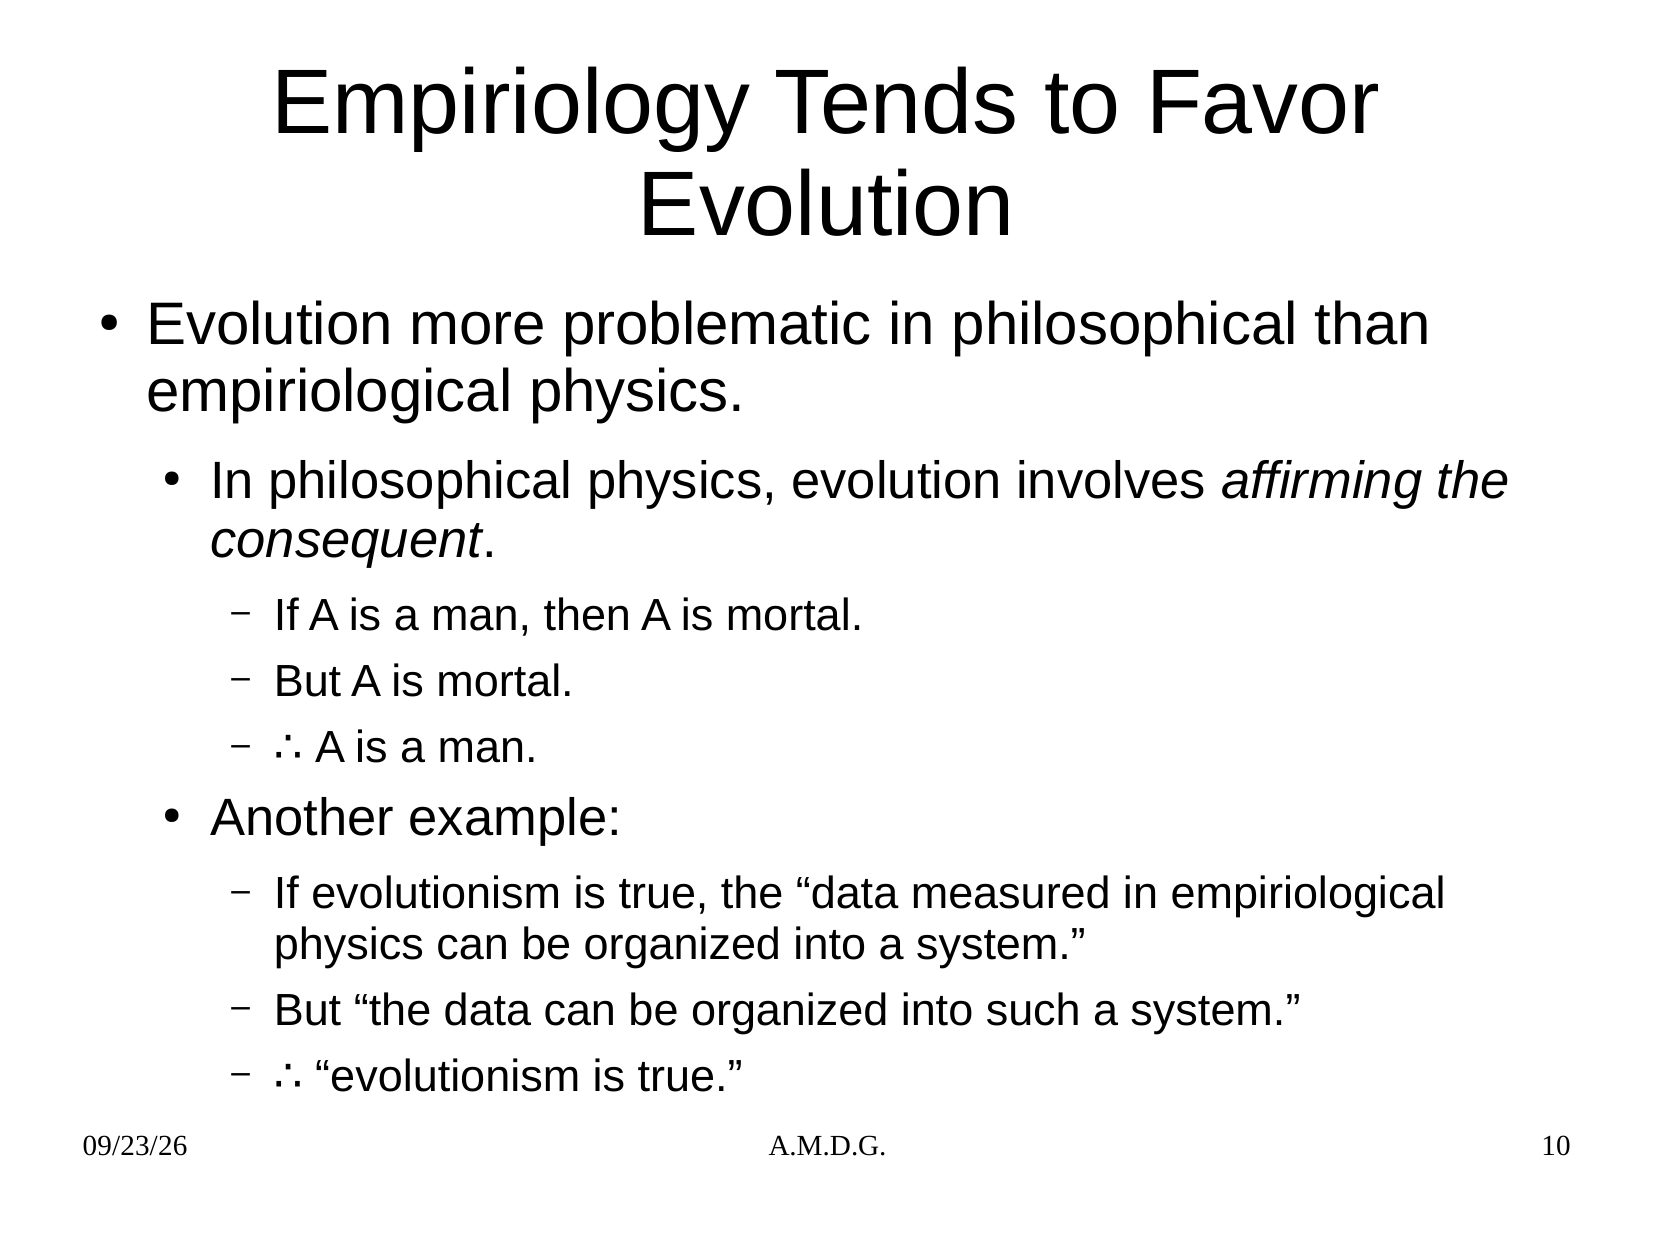

Empiriology Tends to Favor Evolution
# Evolution more problematic in philosophical than empiriological physics.
In philosophical physics, evolution involves affirming the consequent.
If A is a man, then A is mortal.
But A is mortal.
∴ A is a man.
Another example:
If evolutionism is true, the “data measured in empiriological physics can be organized into a system.”
But “the data can be organized into such a system.”
∴ “evolutionism is true.”
A.M.D.G.
10